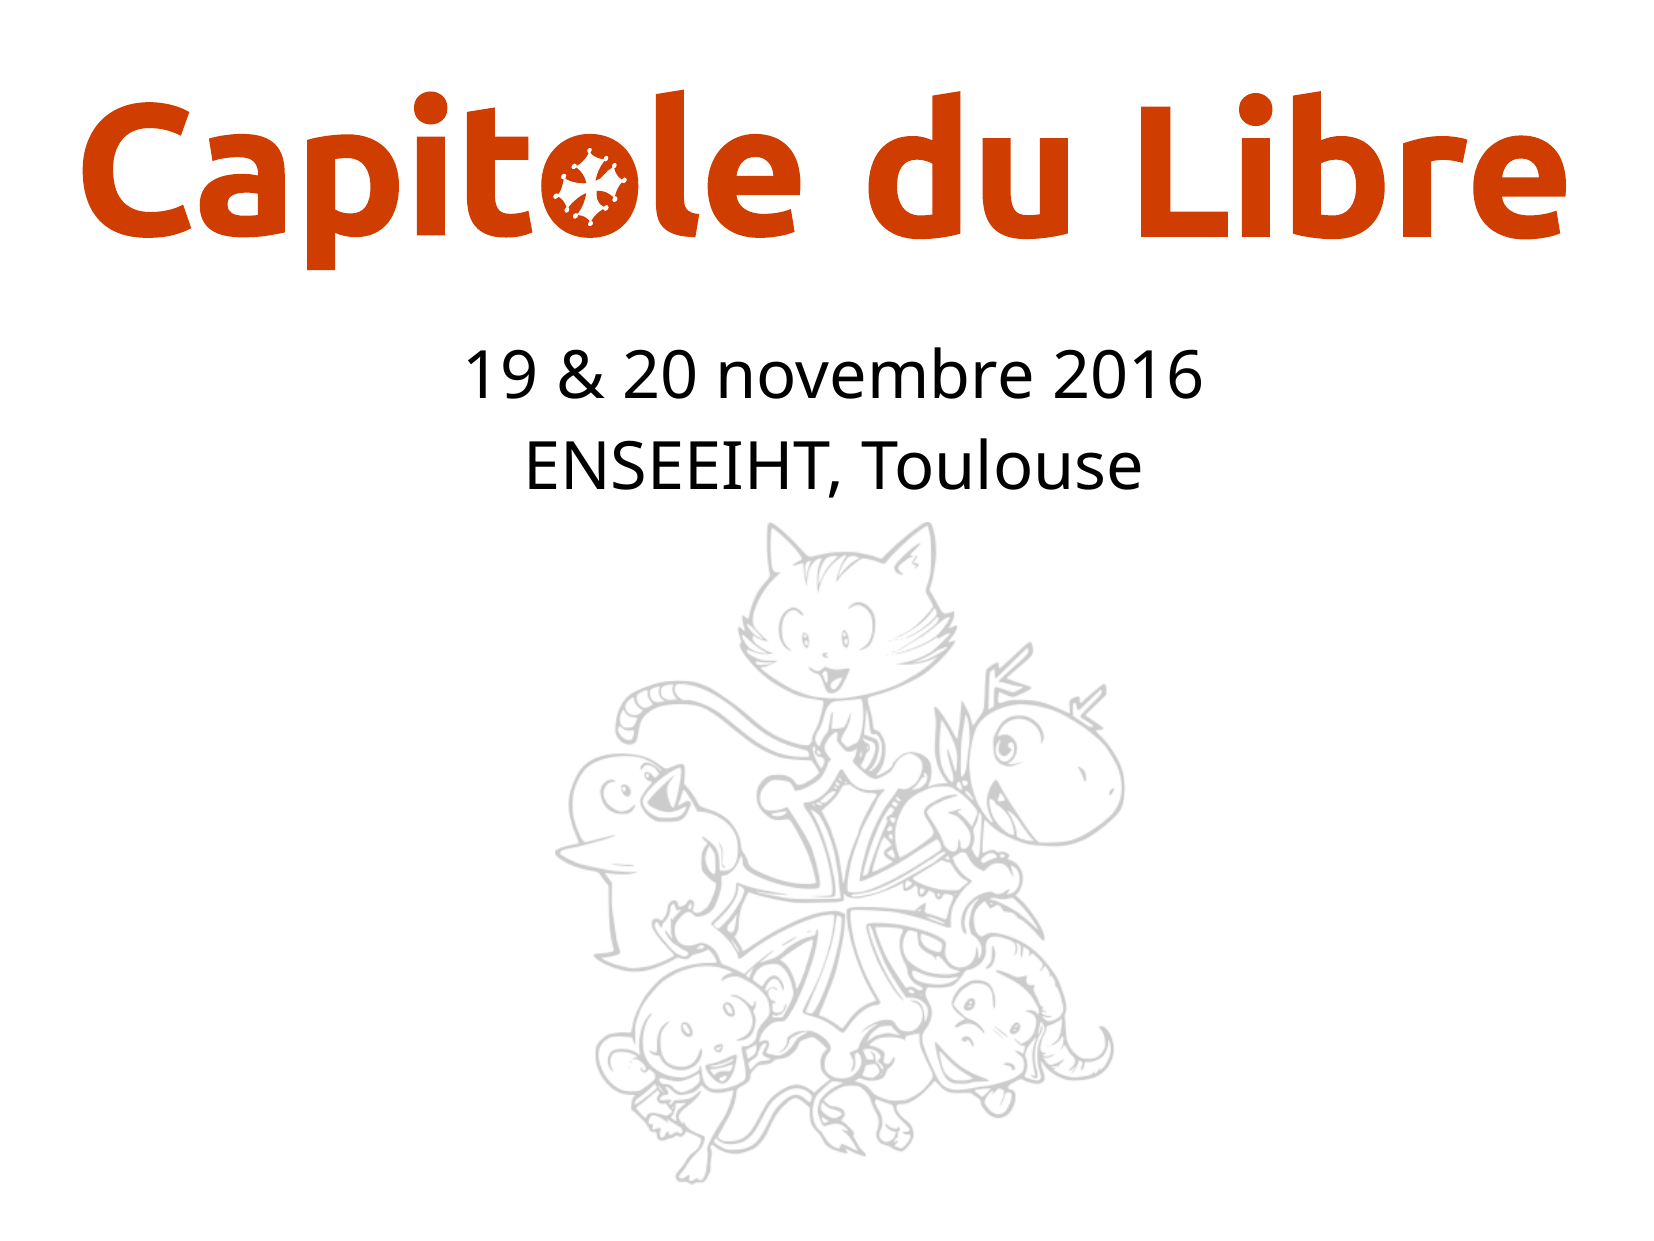

# 19 & 20 novembre 2016
ENSEEIHT, Toulouse